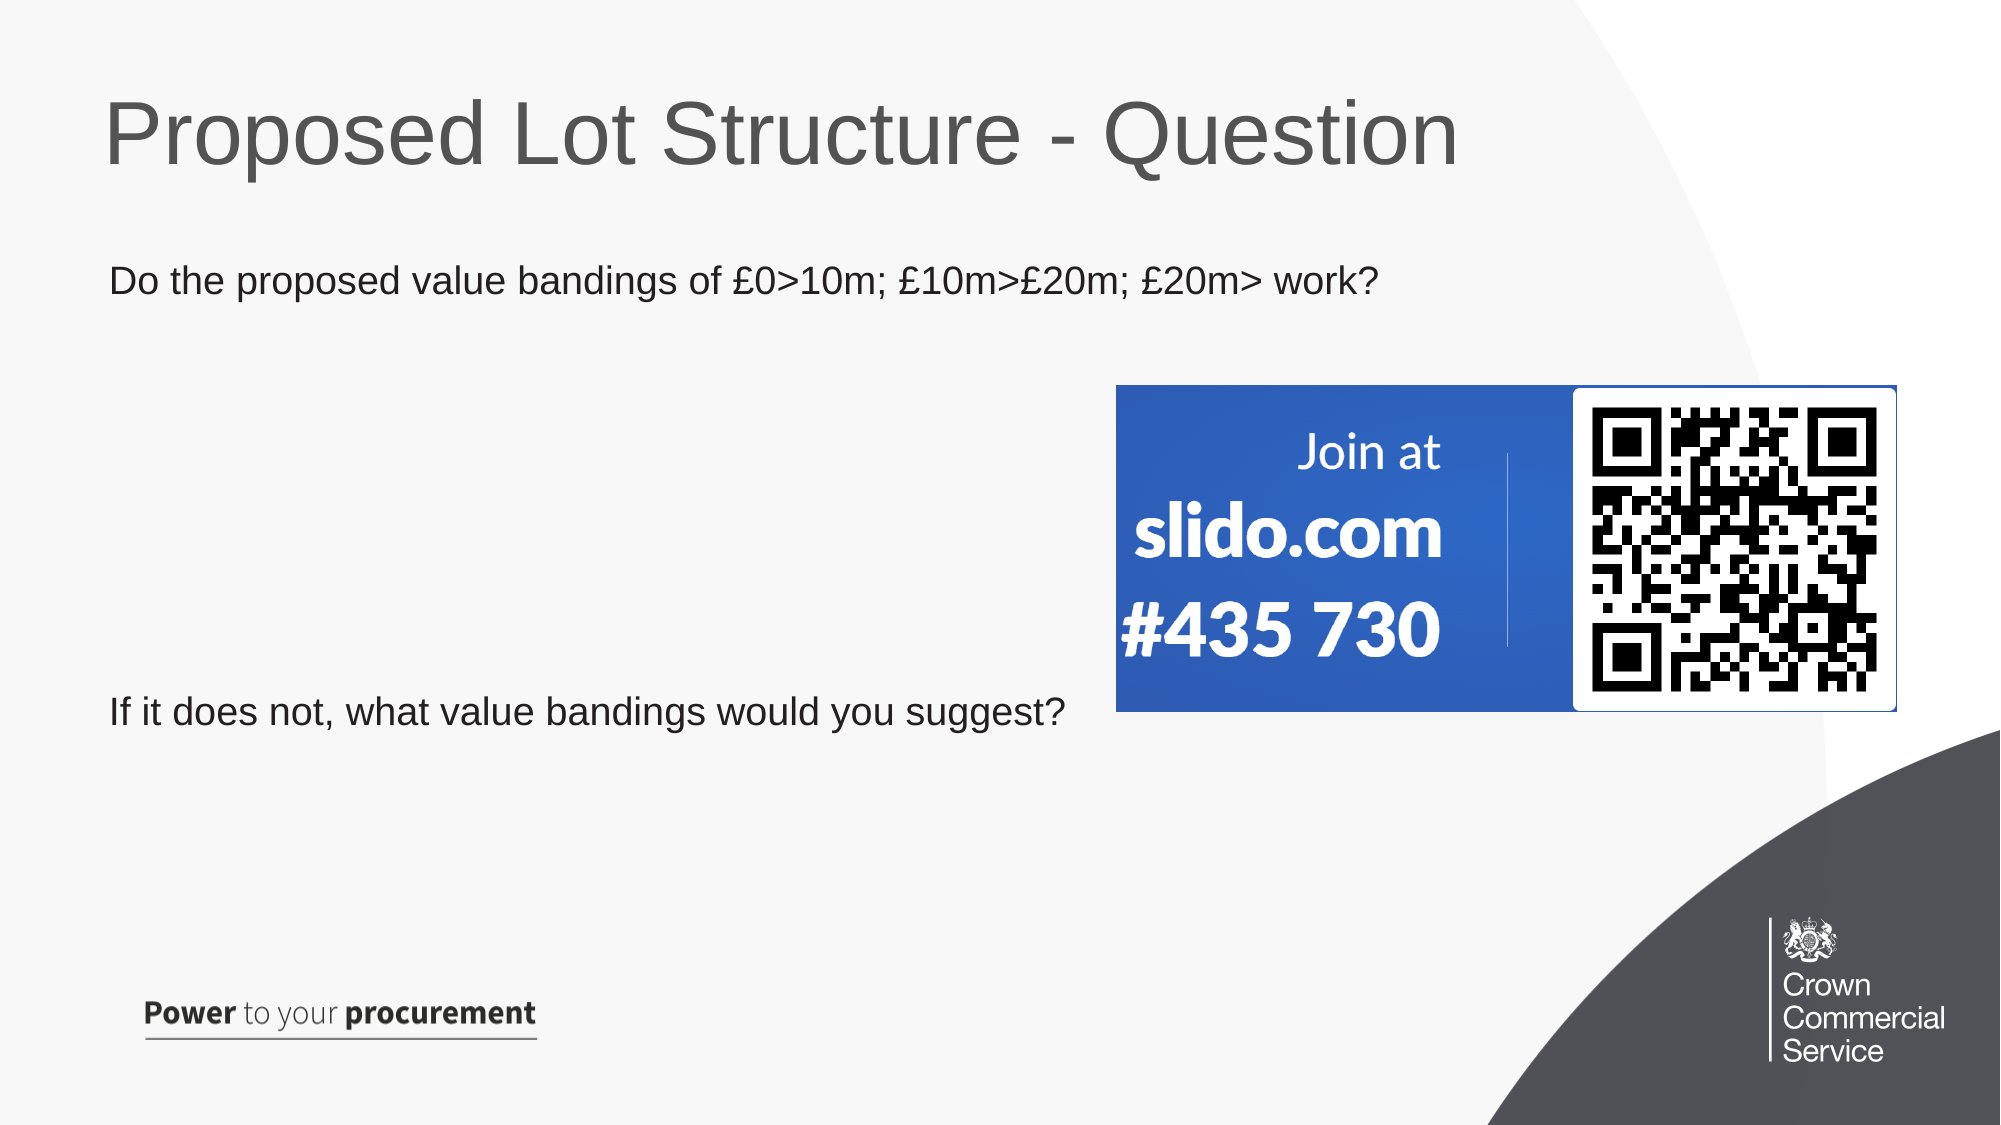

# Proposed Lot Structure - Question
Do the proposed value bandings of £0>10m; £10m>£20m; £20m> work?
If it does not, what value bandings would you suggest?